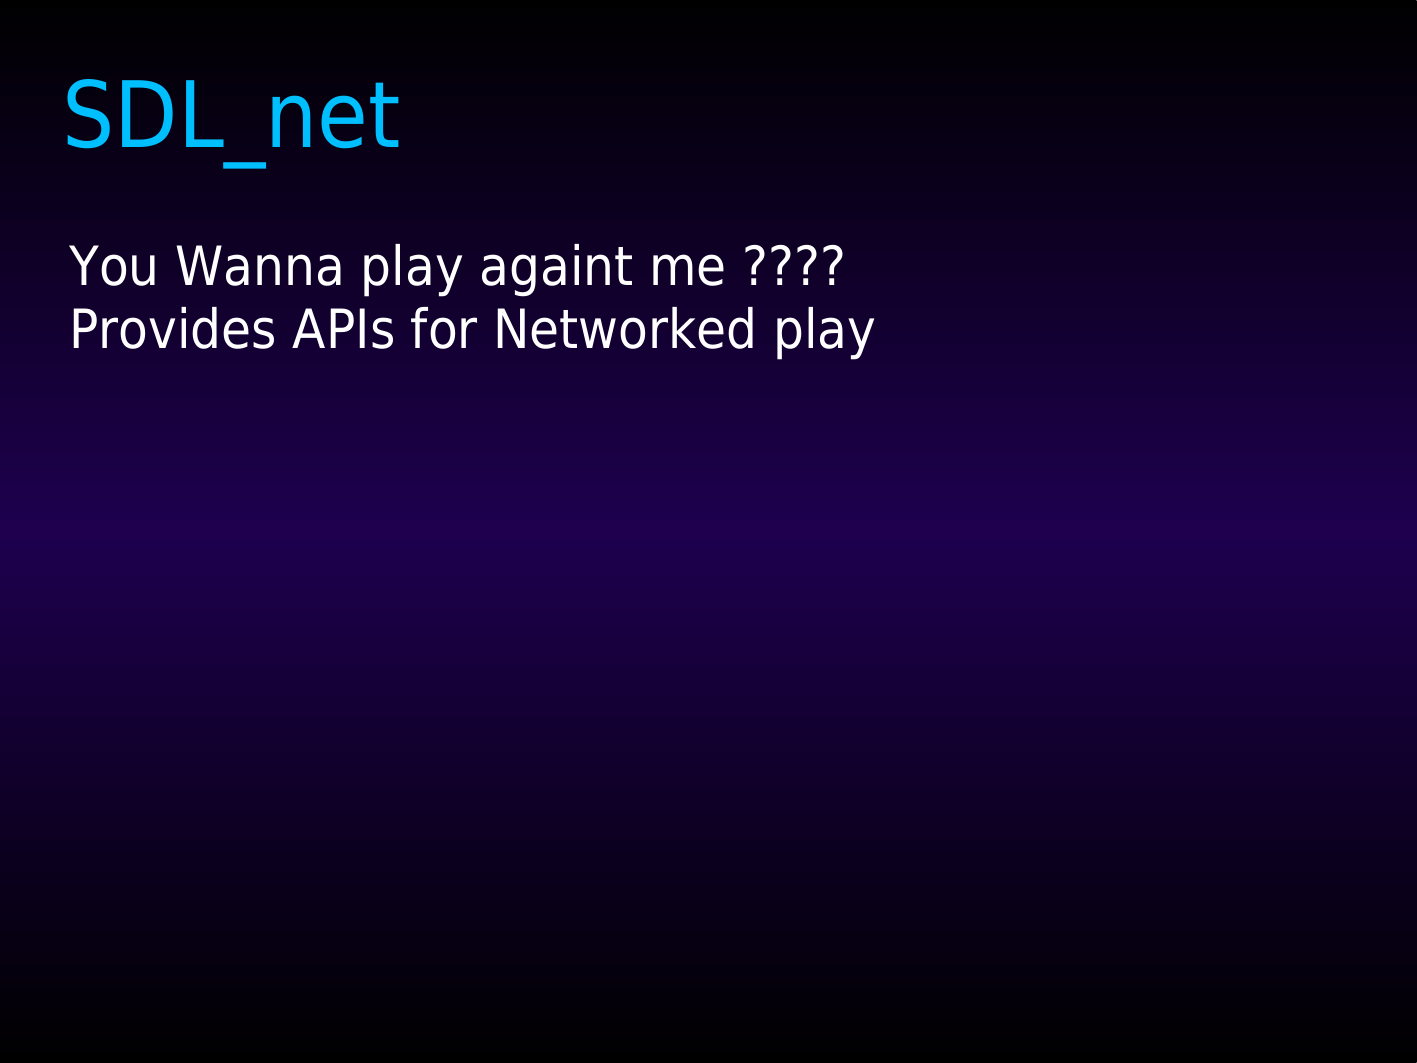

SDL_net
You Wanna play againt me ????
Provides APIs for Networked play